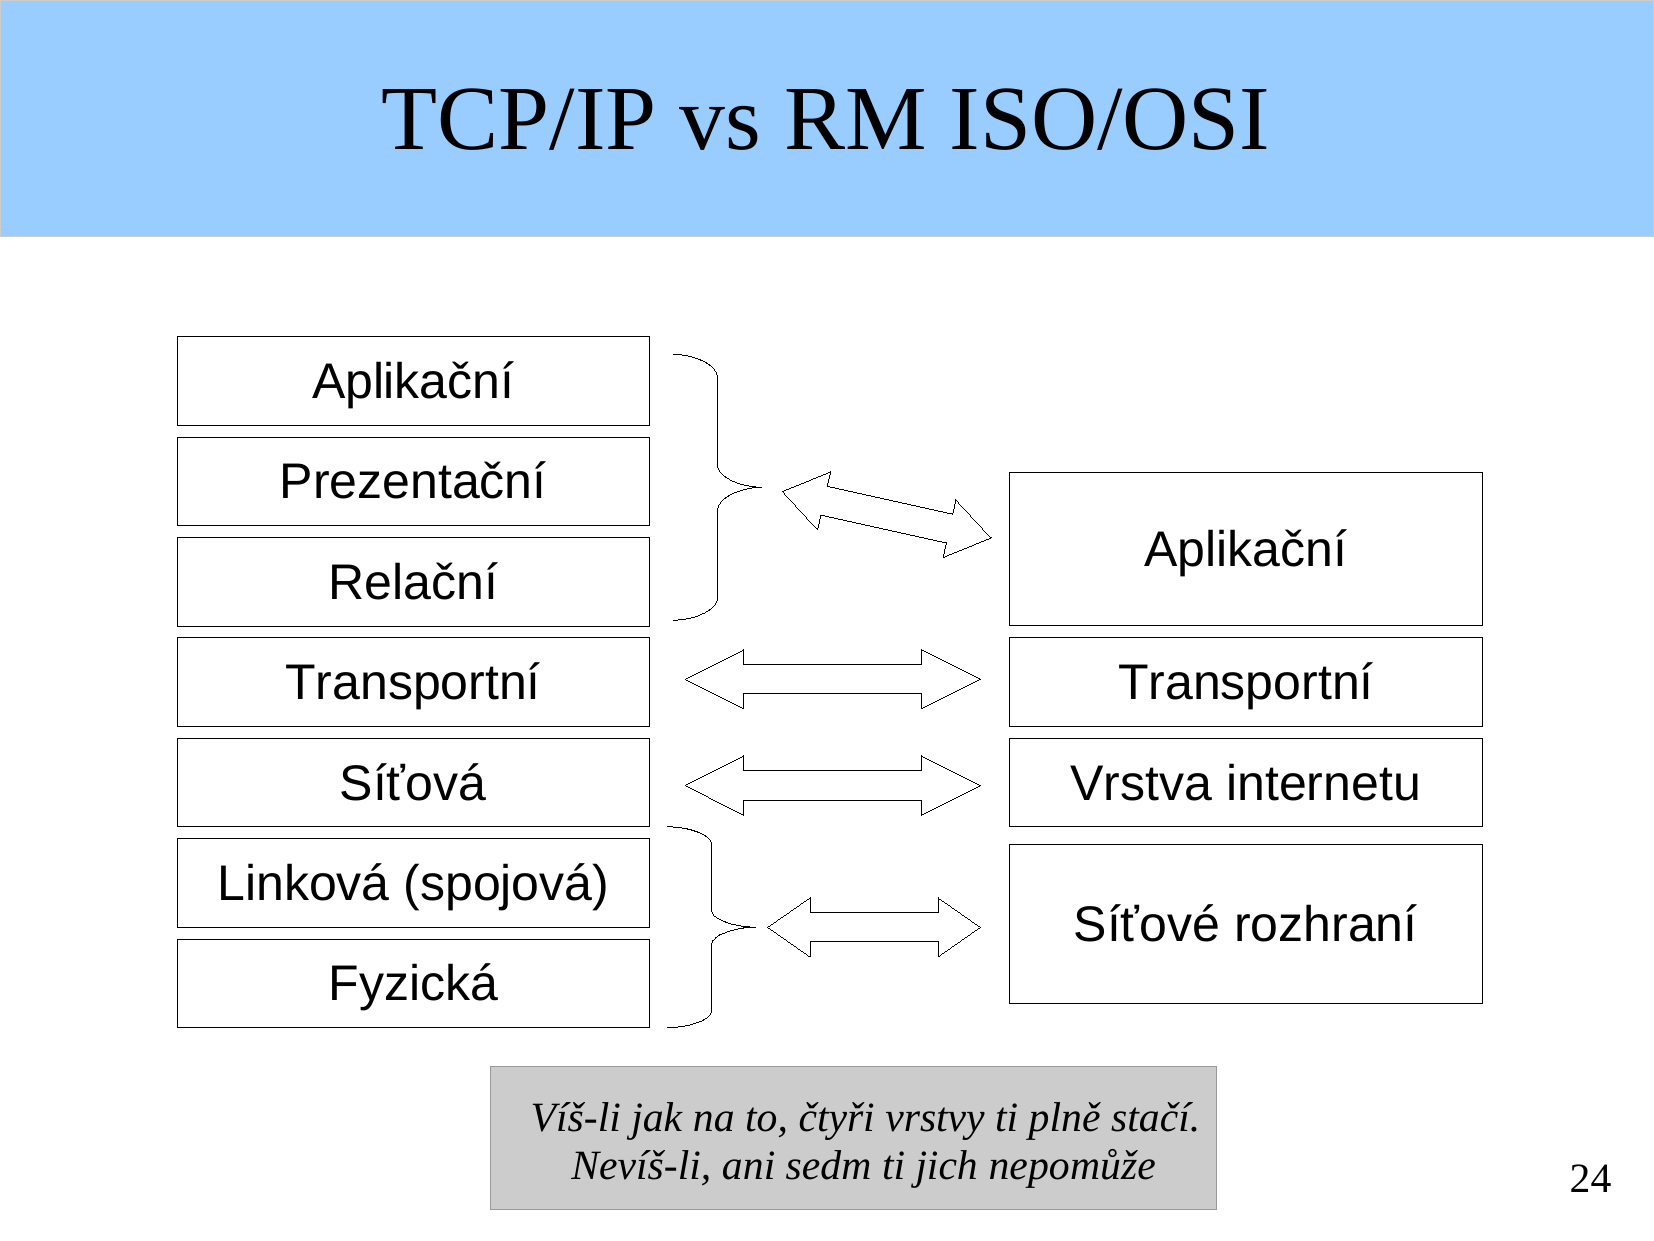

# TCP/IP vs RM ISO/OSI
Aplikační
Prezentační
Aplikační
Relační
Transportní
Transportní
Síťová
Vrstva internetu
Linková (spojová)
Síťové rozhraní
Fyzická
 Víš-li jak na to, čtyři vrstvy ti plně stačí.
 Nevíš-li, ani sedm ti jich nepomůže